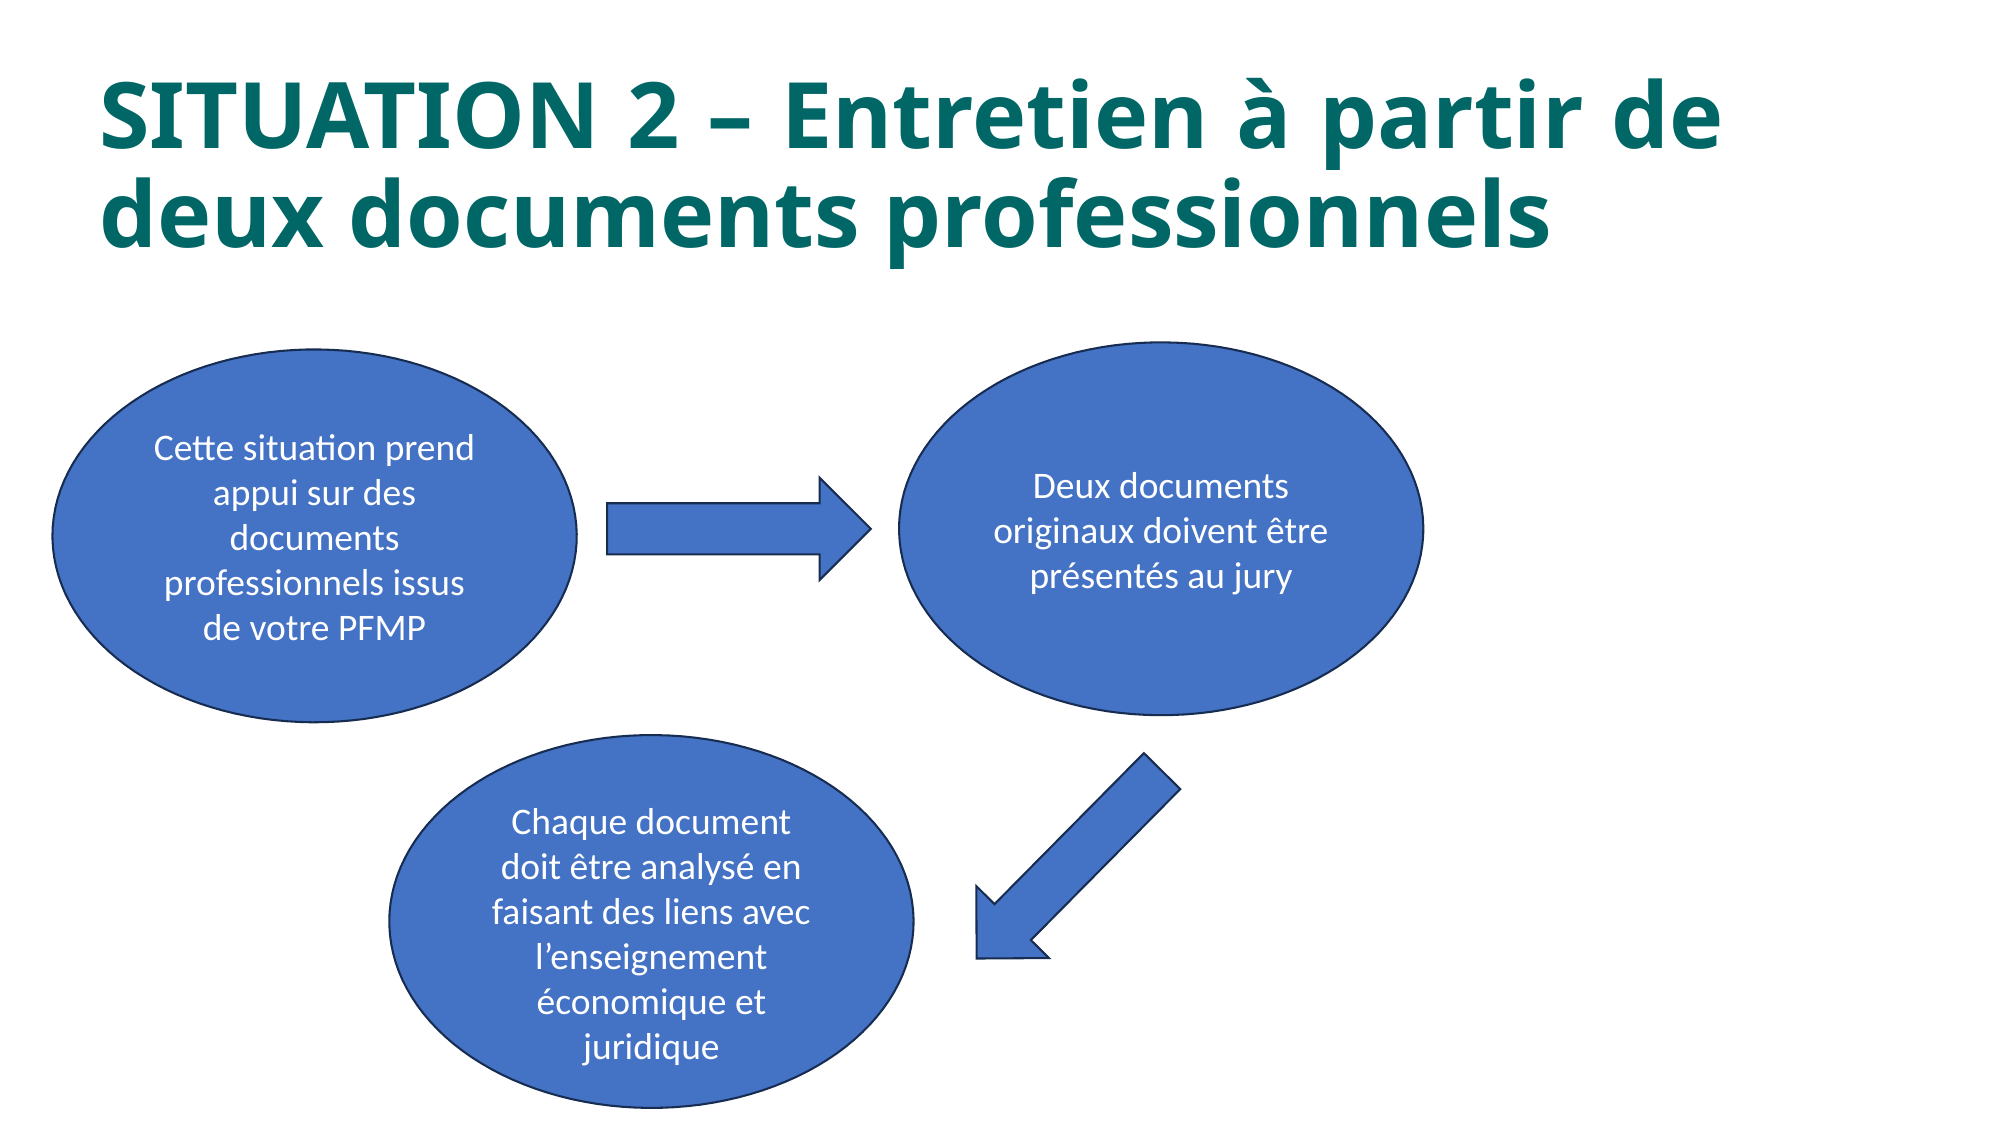

# SITUATION 2 – Entretien à partir de deux documents professionnels
Deux documents originaux doivent être présentés au jury
Cette situation prend appui sur des documents professionnels issus de votre PFMP
Chaque document doit être analysé en faisant des liens avec l’enseignement économique et juridique